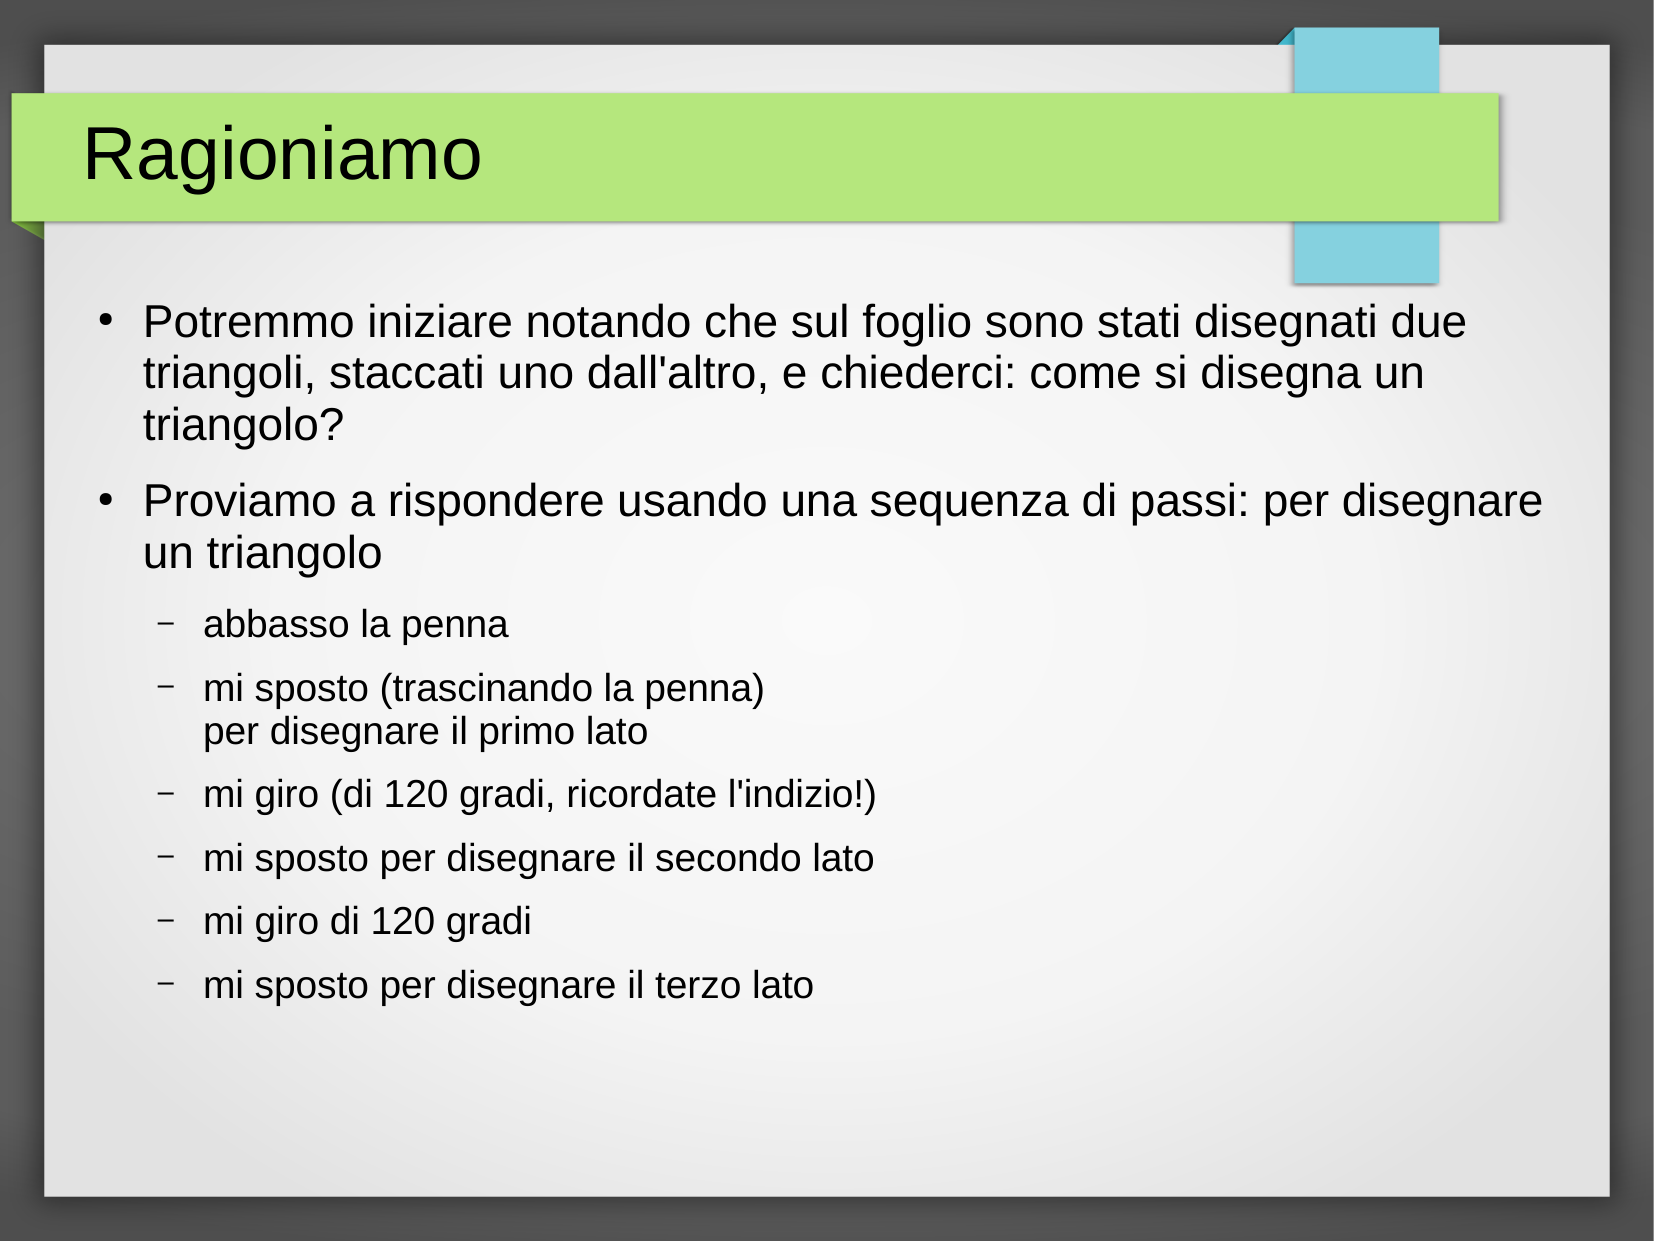

# Ragioniamo
Potremmo iniziare notando che sul foglio sono stati disegnati due triangoli, staccati uno dall'altro, e chiederci: come si disegna un triangolo?
Proviamo a rispondere usando una sequenza di passi: per disegnare un triangolo
abbasso la penna
mi sposto (trascinando la penna)
per disegnare il primo lato
mi giro (di 120 gradi, ricordate l'indizio!)
mi sposto per disegnare il secondo lato
mi giro di 120 gradi
mi sposto per disegnare il terzo lato